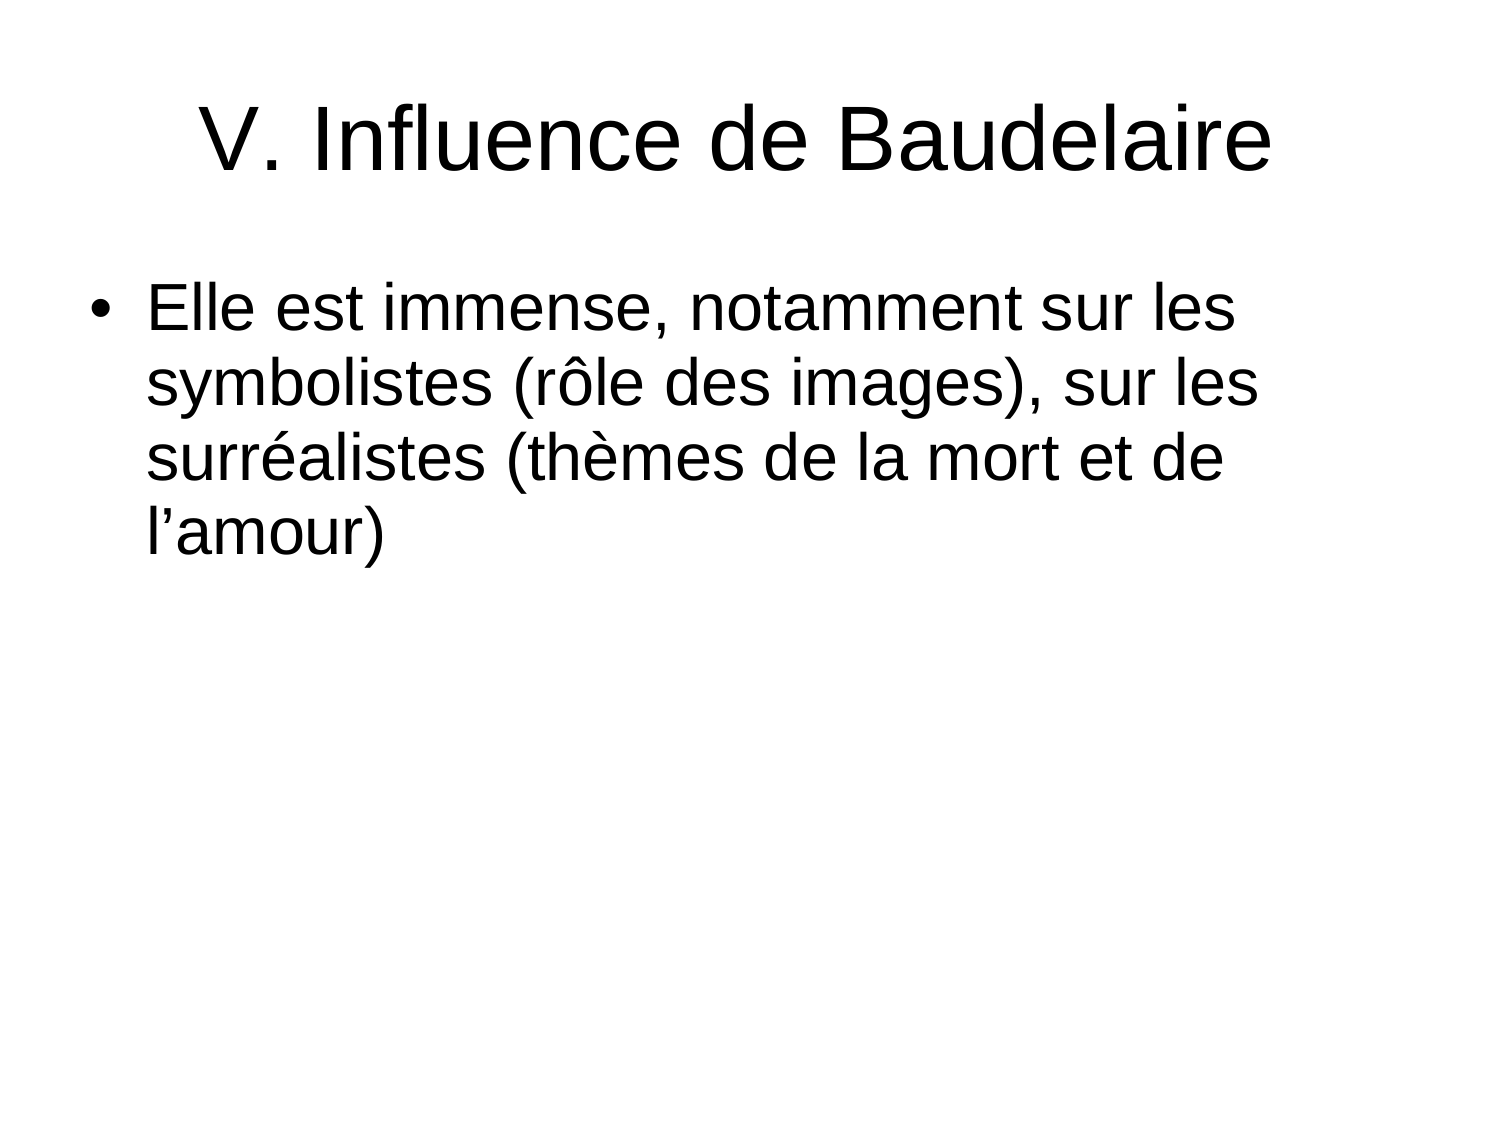

# V. Influence de Baudelaire
Elle est immense, notamment sur les symbolistes (rôle des images), sur les surréalistes (thèmes de la mort et de l’amour)